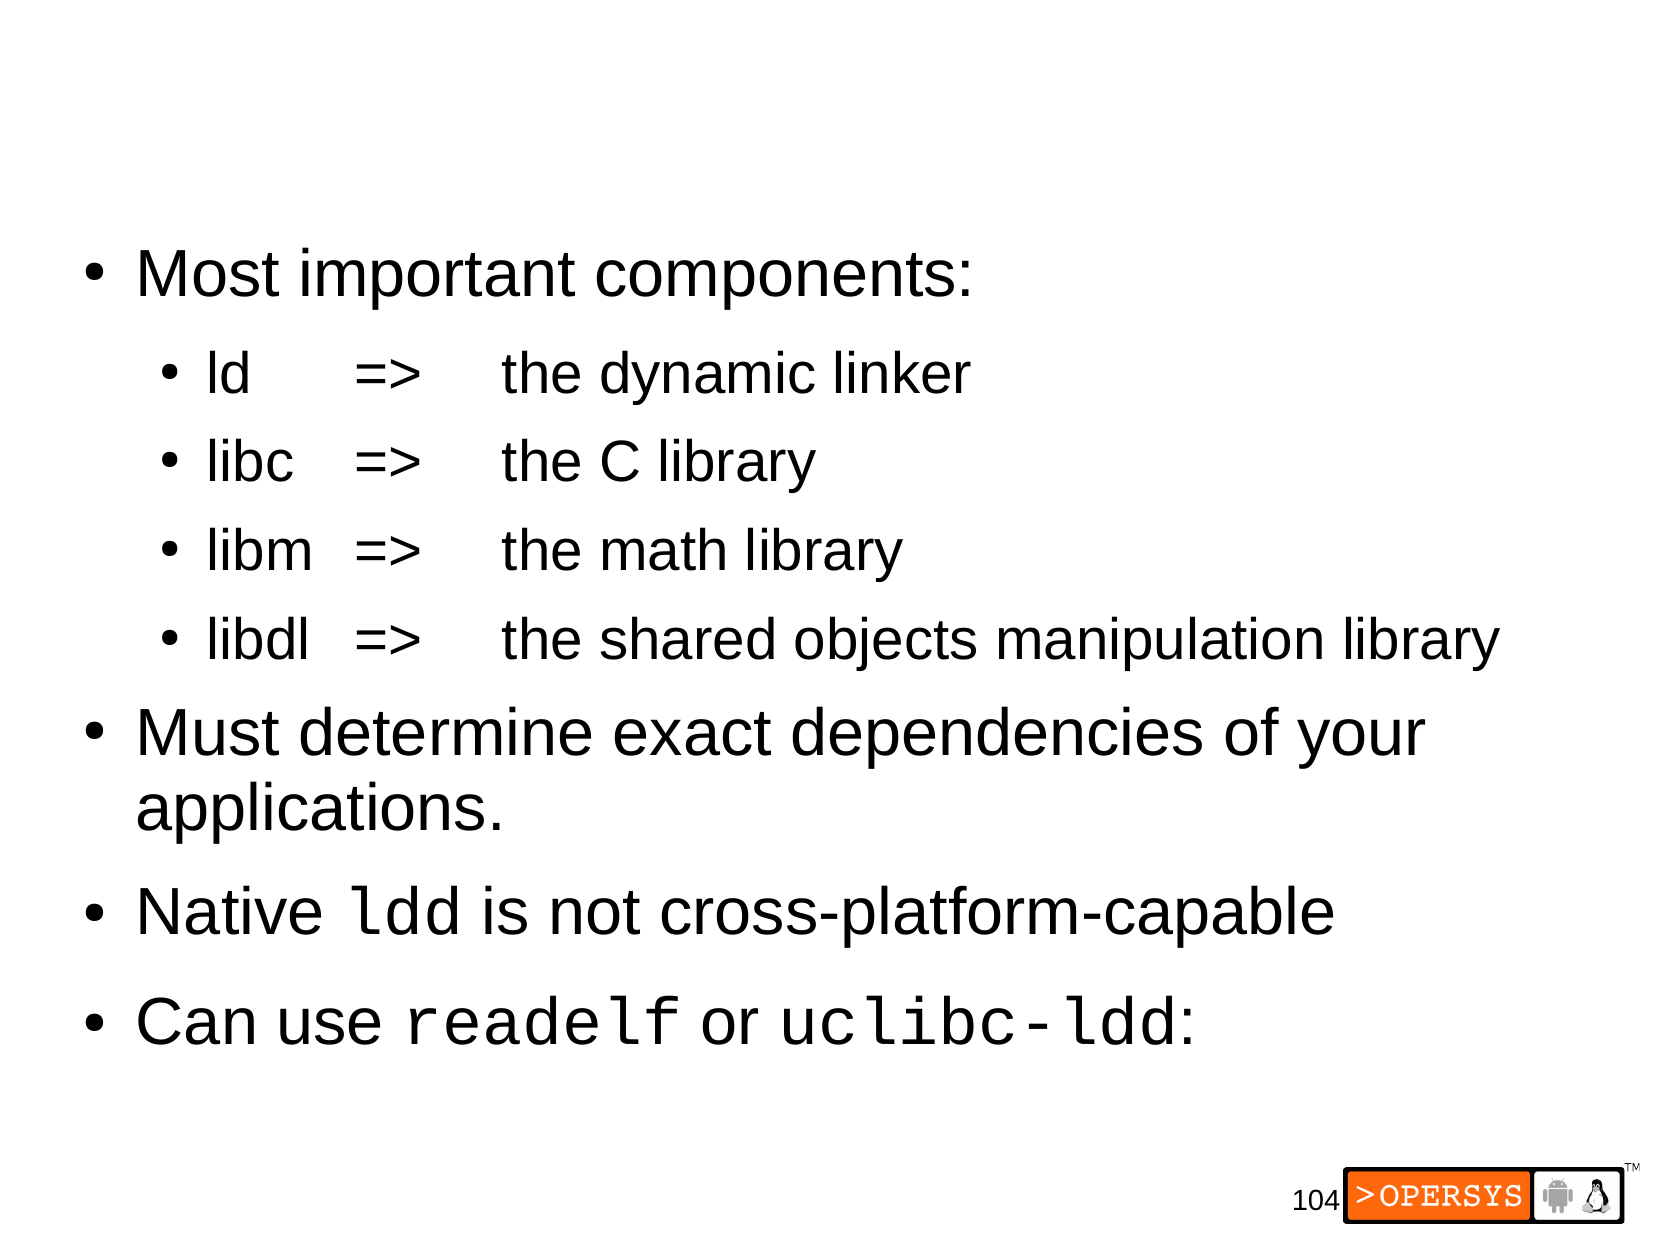

# Most important components:
ld		=>		the dynamic linker
libc	=>		the C library
libm	=>		the math library
libdl	=>		the shared objects manipulation library
Must determine exact dependencies of your applications.
Native ldd is not cross-platform-capable
Can use readelf or uclibc-ldd: